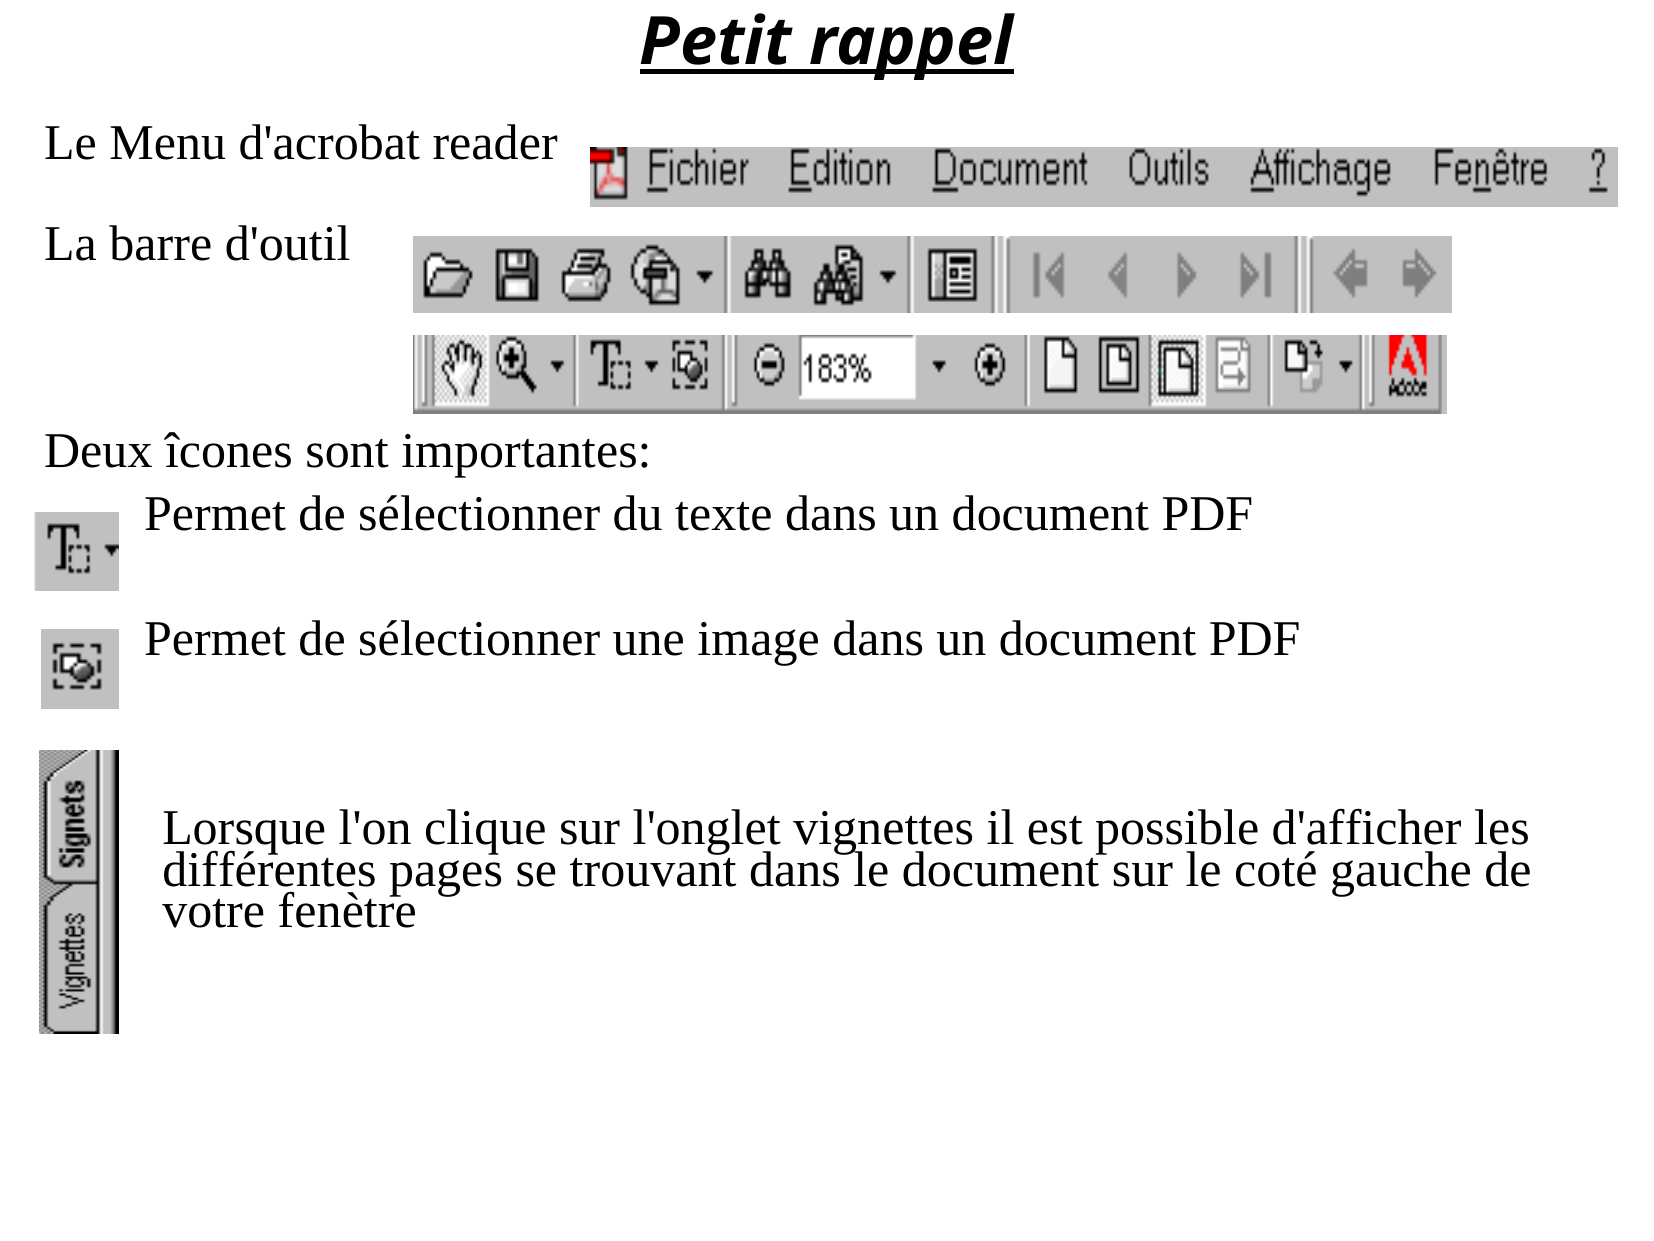

Petit rappel
Le Menu d'acrobat reader
La barre d'outil
Deux îcones sont importantes:
 Permet de sélectionner du texte dans un document PDF
 Permet de sélectionner une image dans un document PDF
Lorsque l'on clique sur l'onglet vignettes il est possible d'afficher les
différentes pages se trouvant dans le document sur le coté gauche de
votre fenètre